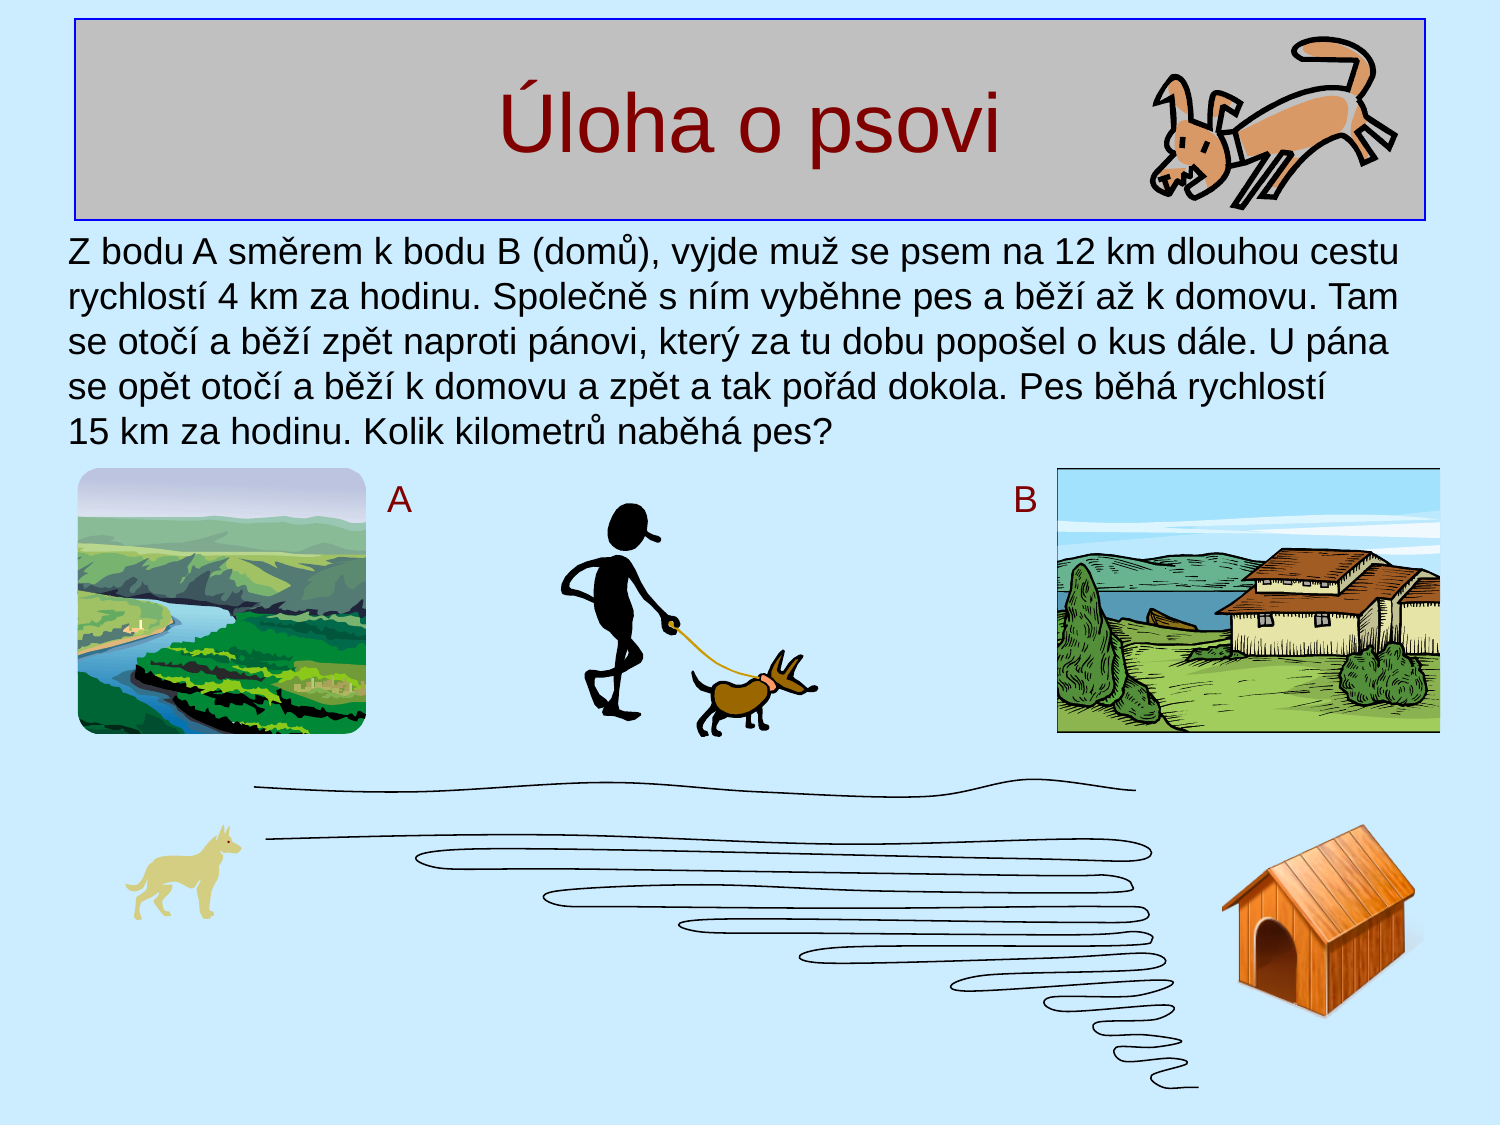

# Úloha o psovi
Z bodu A směrem k bodu B (domů), vyjde muž se psem na 12 km dlouhou cestu rychlostí 4 km za hodinu. Společně s ním vyběhne pes a běží až k domovu. Tam se otočí a běží zpět naproti pánovi, který za tu dobu popošel o kus dále. U pána se opět otočí a běží k domovu a zpět a tak pořád dokola. Pes běhá rychlostí 15 km za hodinu. Kolik kilometrů naběhá pes?
A
B